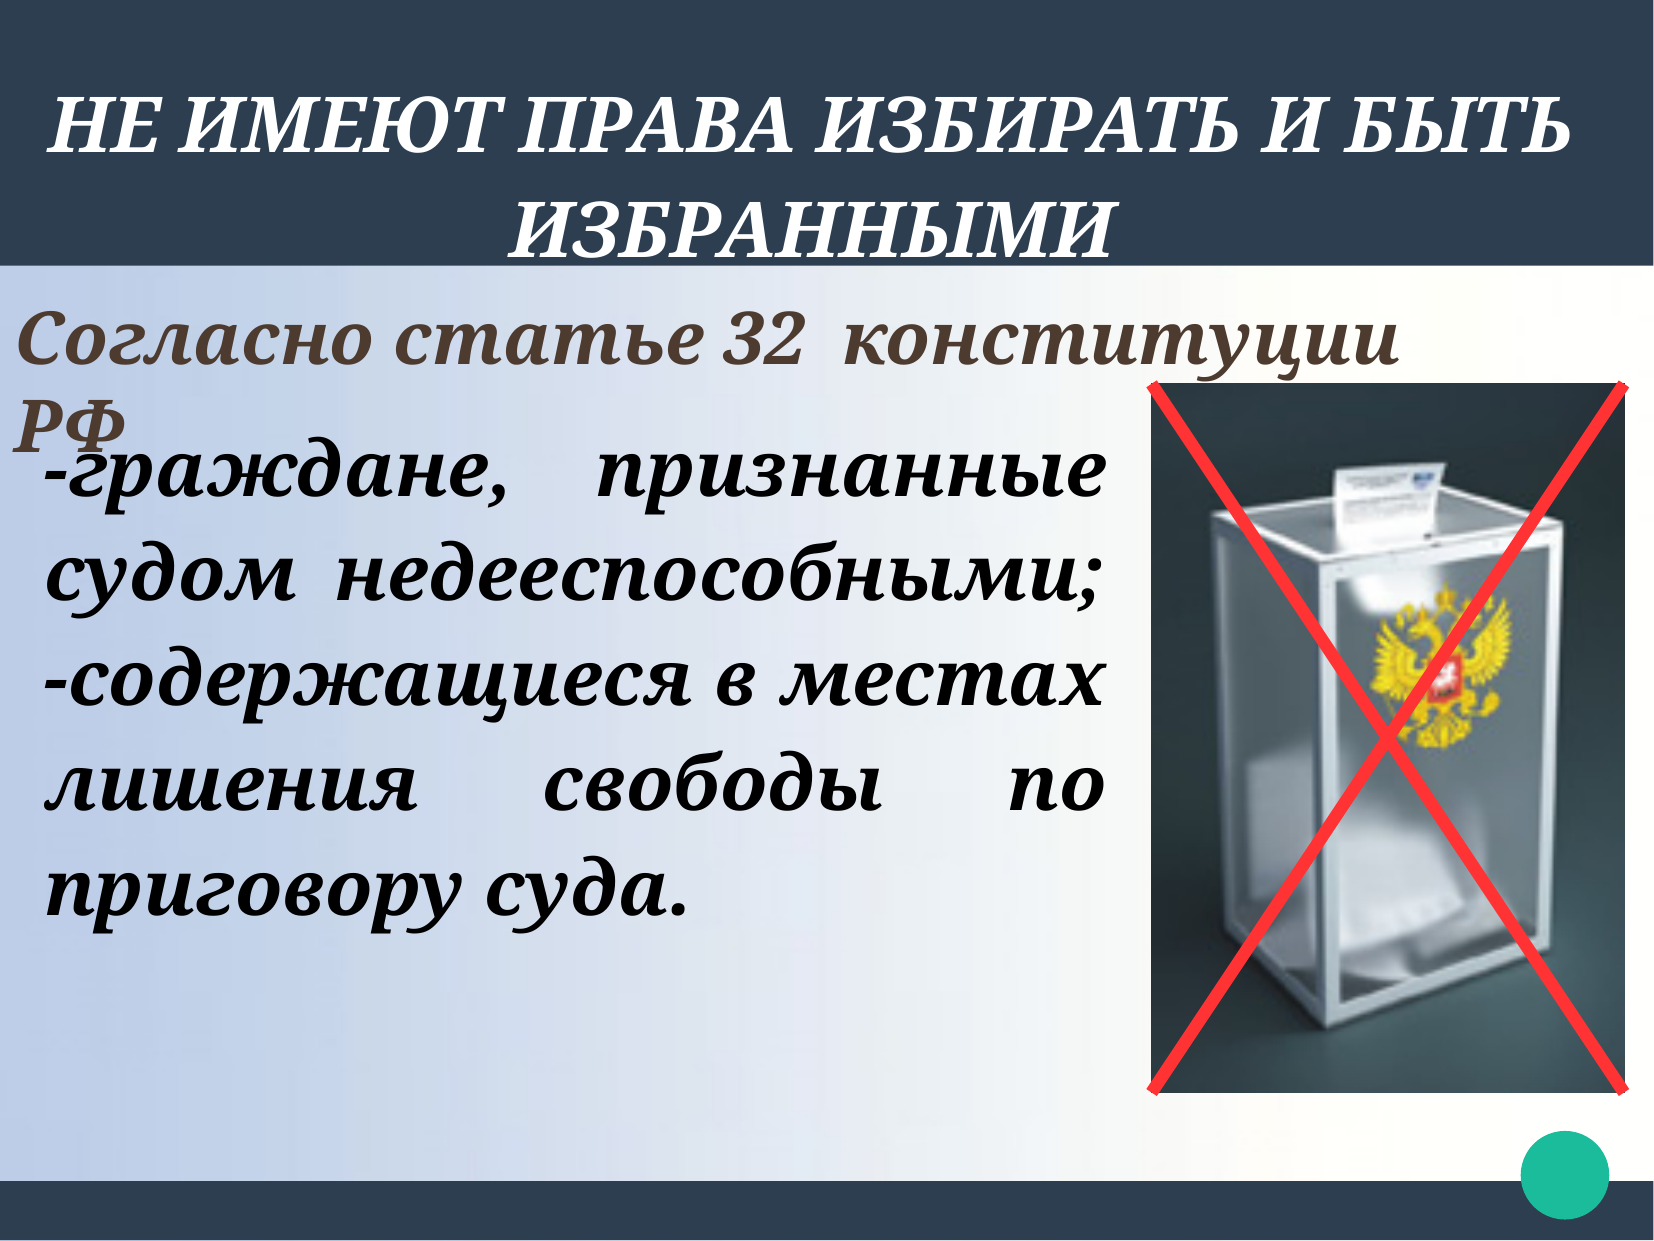

Не имеют права избирать и быть избранными
Согласно статье 32 конституции РФ
-граждане, признанные судом недееспособными;
-содержащиеся в местах лишения свободы по приговору суда.